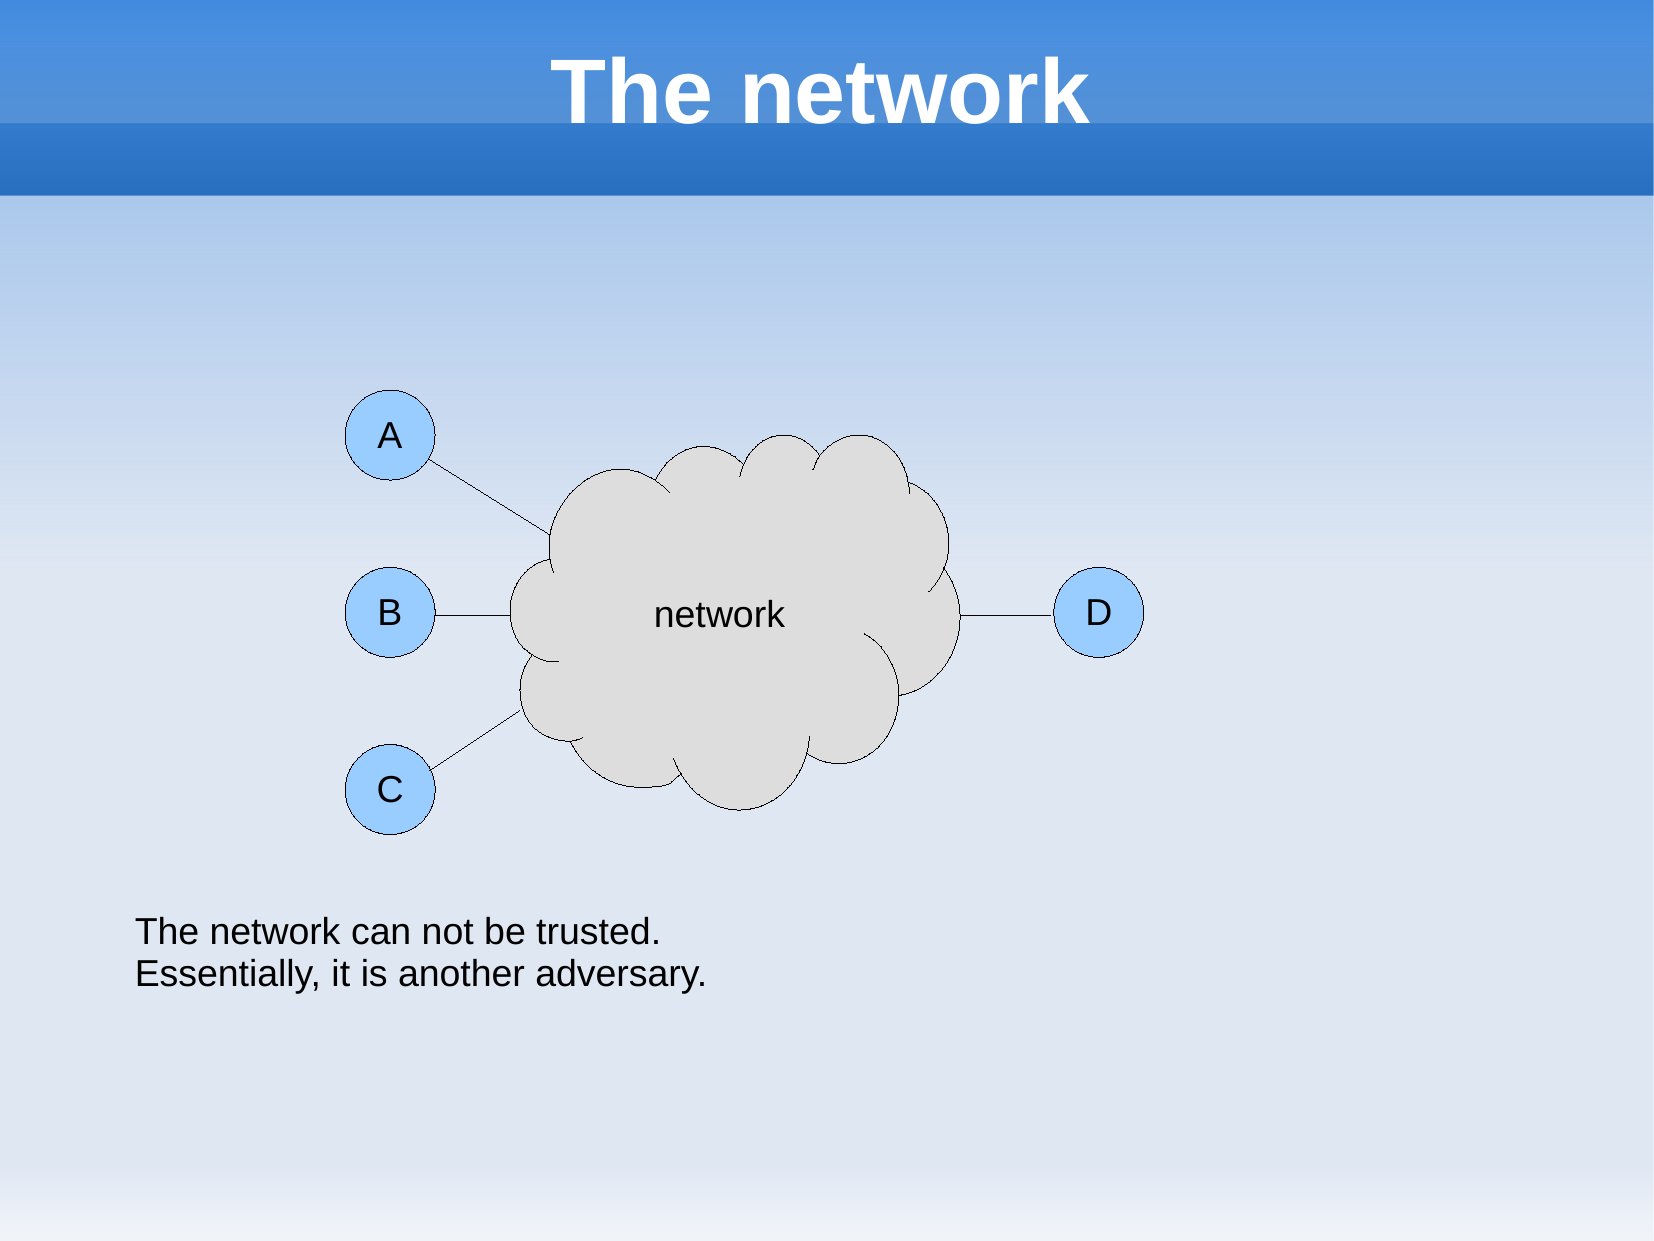

# The network
A
network
B
D
C
The network can not be trusted.
Essentially, it is another adversary.